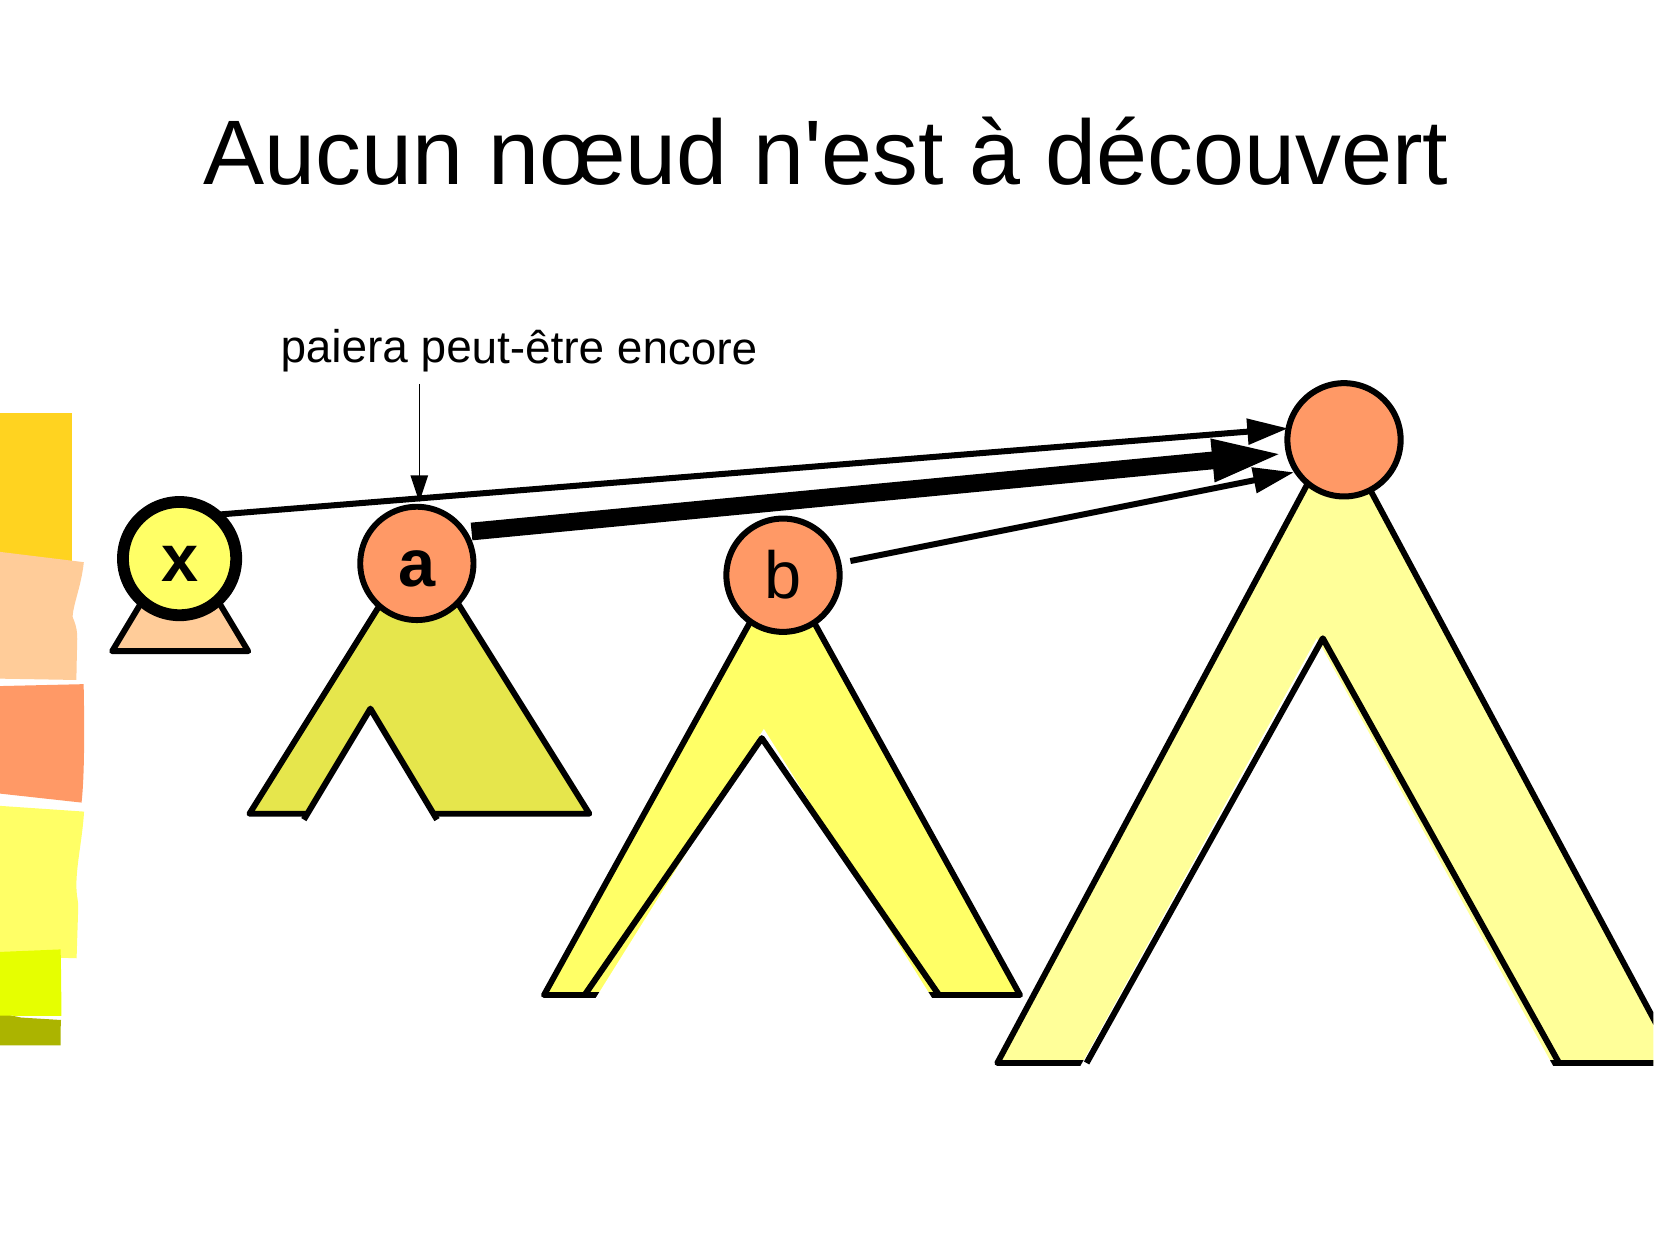

# Aucun nœud n'est à découvert
paiera peut-être encore
x
a
b